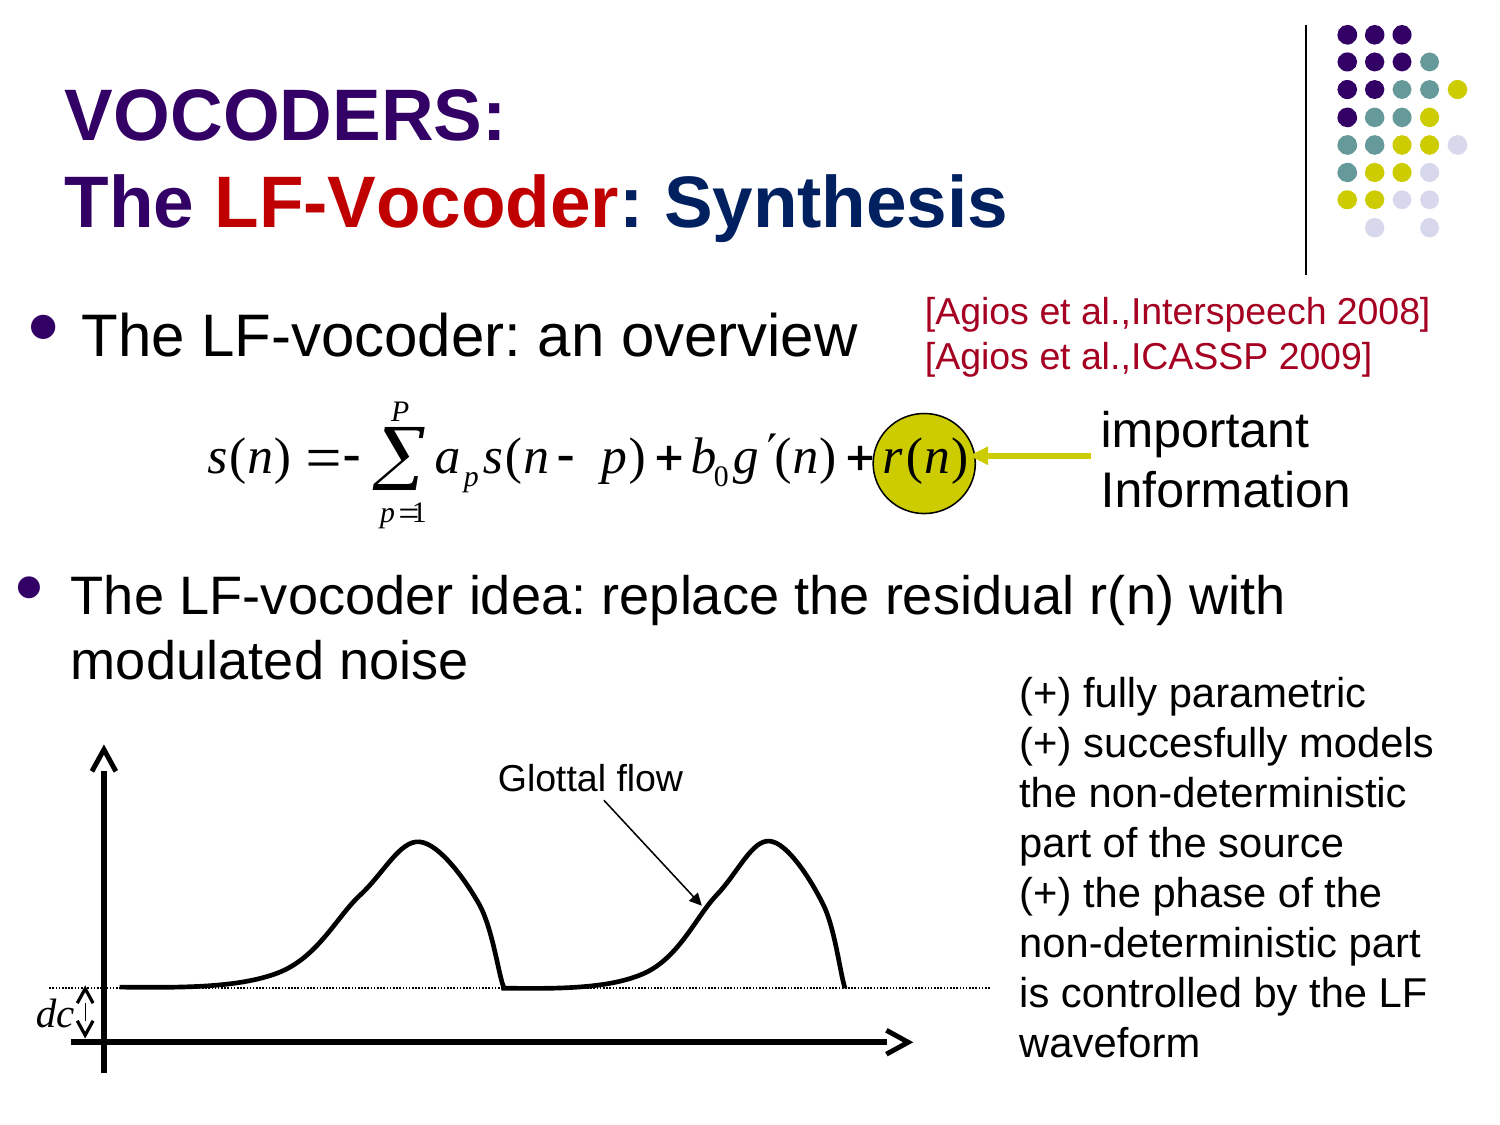

VOCODERS:
The LF-Vocoder: Synthesis
[Agios et al.,Interspeech 2008]
[Agios et al.,ICASSP 2009]
# The LF-vocoder: an overview
important
Information
The LF-vocoder idea: replace the residual r(n) with modulated noise
(+) fully parametric
(+) succesfully models the non-deterministic part of the source
(+) the phase of the
non-deterministic part
is controlled by the LF
waveform
Glottal flow